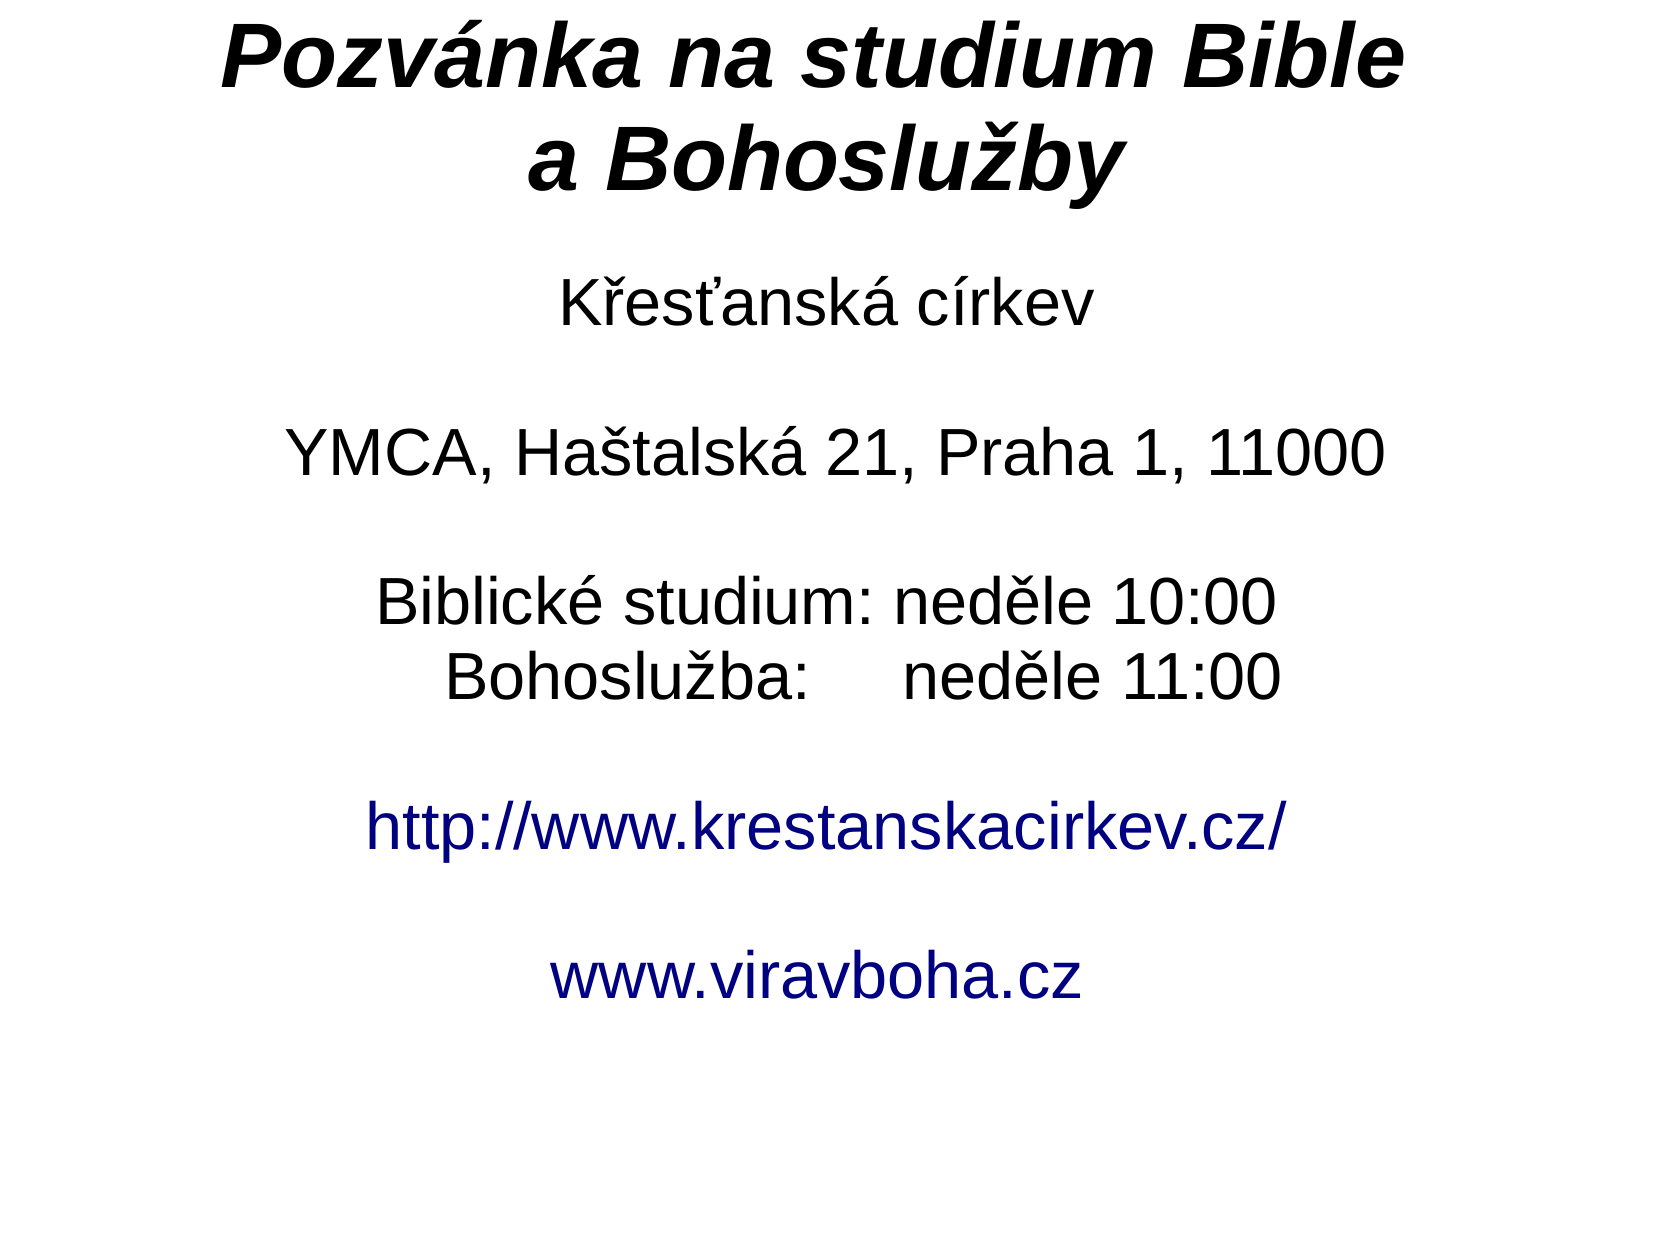

Křesťanská církev
 YMCA, Haštalská 21, Praha 1, 11000
 Biblické studium: neděle 10:00
 Bohoslužba: neděle 11:00
http://www.krestanskacirkev.cz/
www.viravboha.cz
# Pozvánka na studium Bible a Bohoslužby